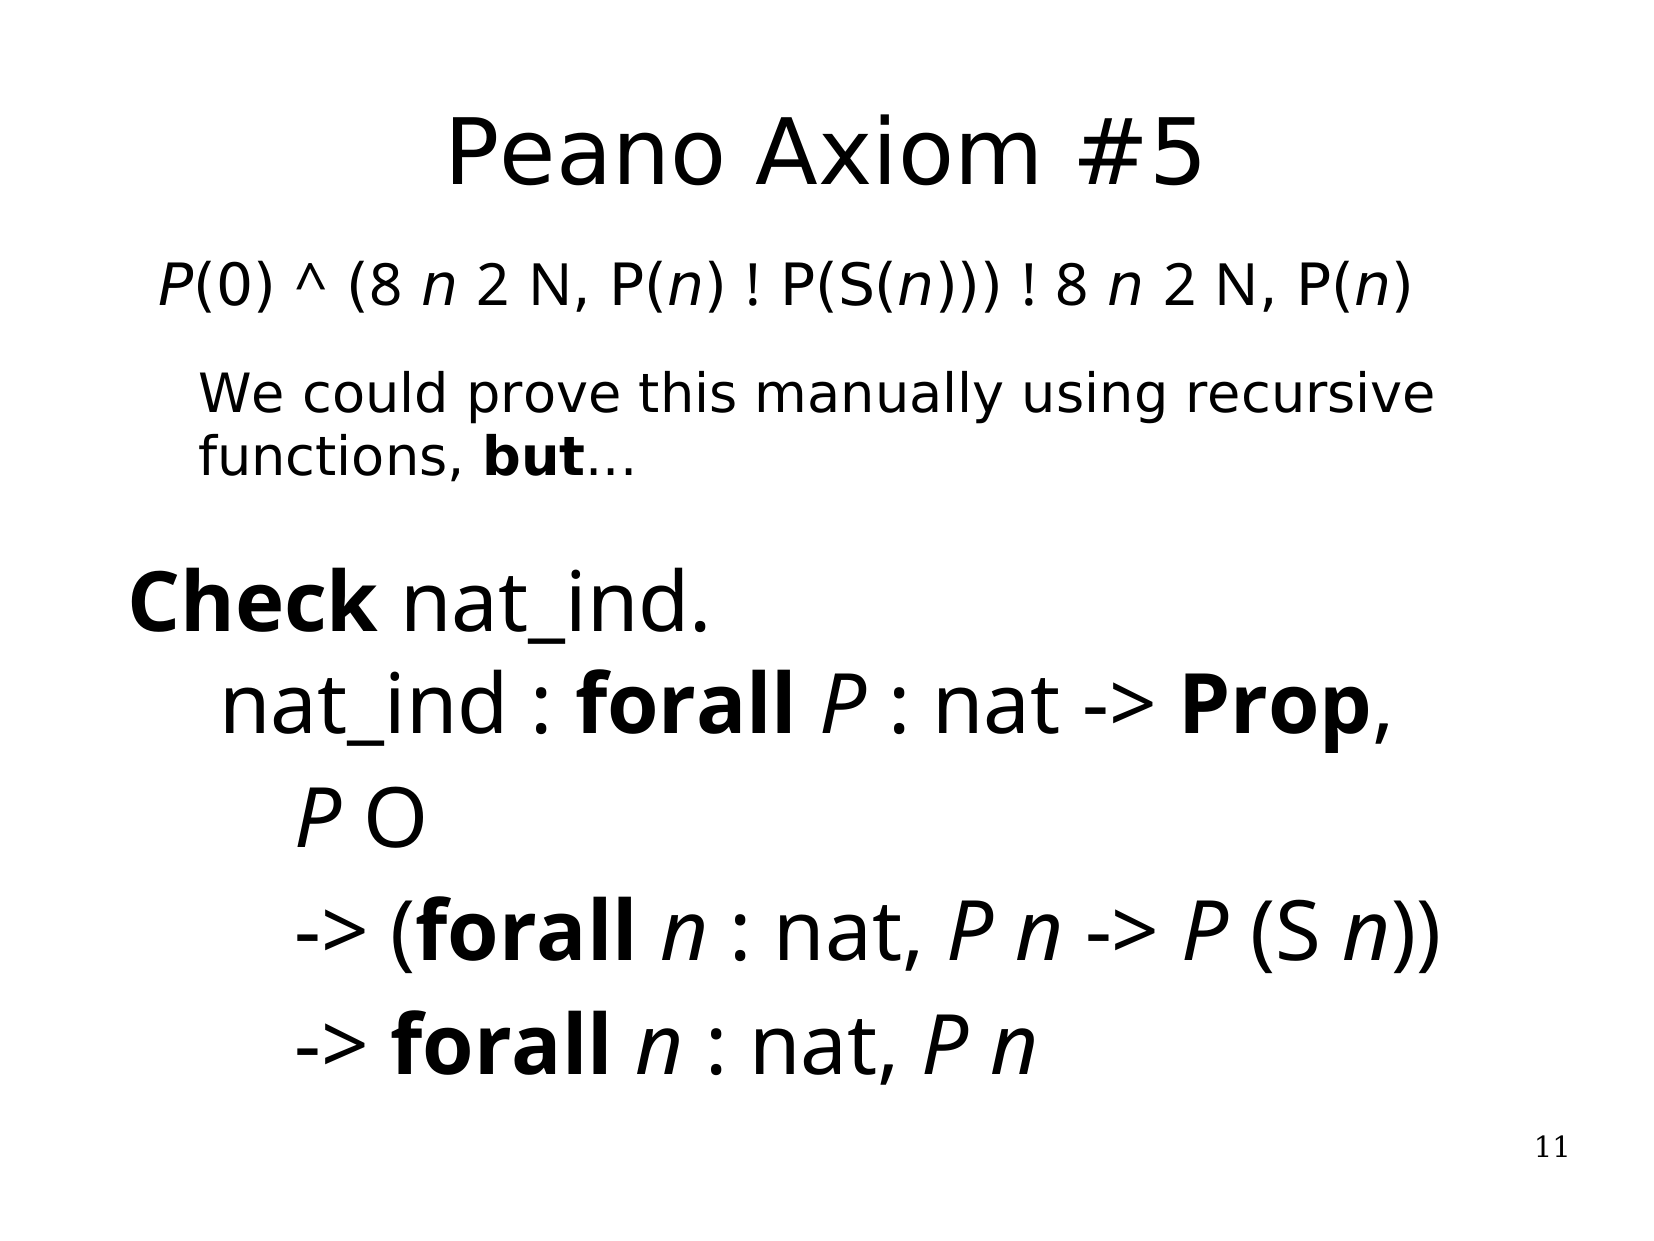

# Peano Axiom #5
P(0) ^ (8 n 2 N, P(n) ! P(S(n))) ! 8 n 2 N, P(n)
We could prove this manually using recursive functions, but...
Check nat_ind.
nat_ind : forall P : nat -> Prop,
	P O
	-> (forall n : nat, P n -> P (S n))
	-> forall n : nat, P n
11